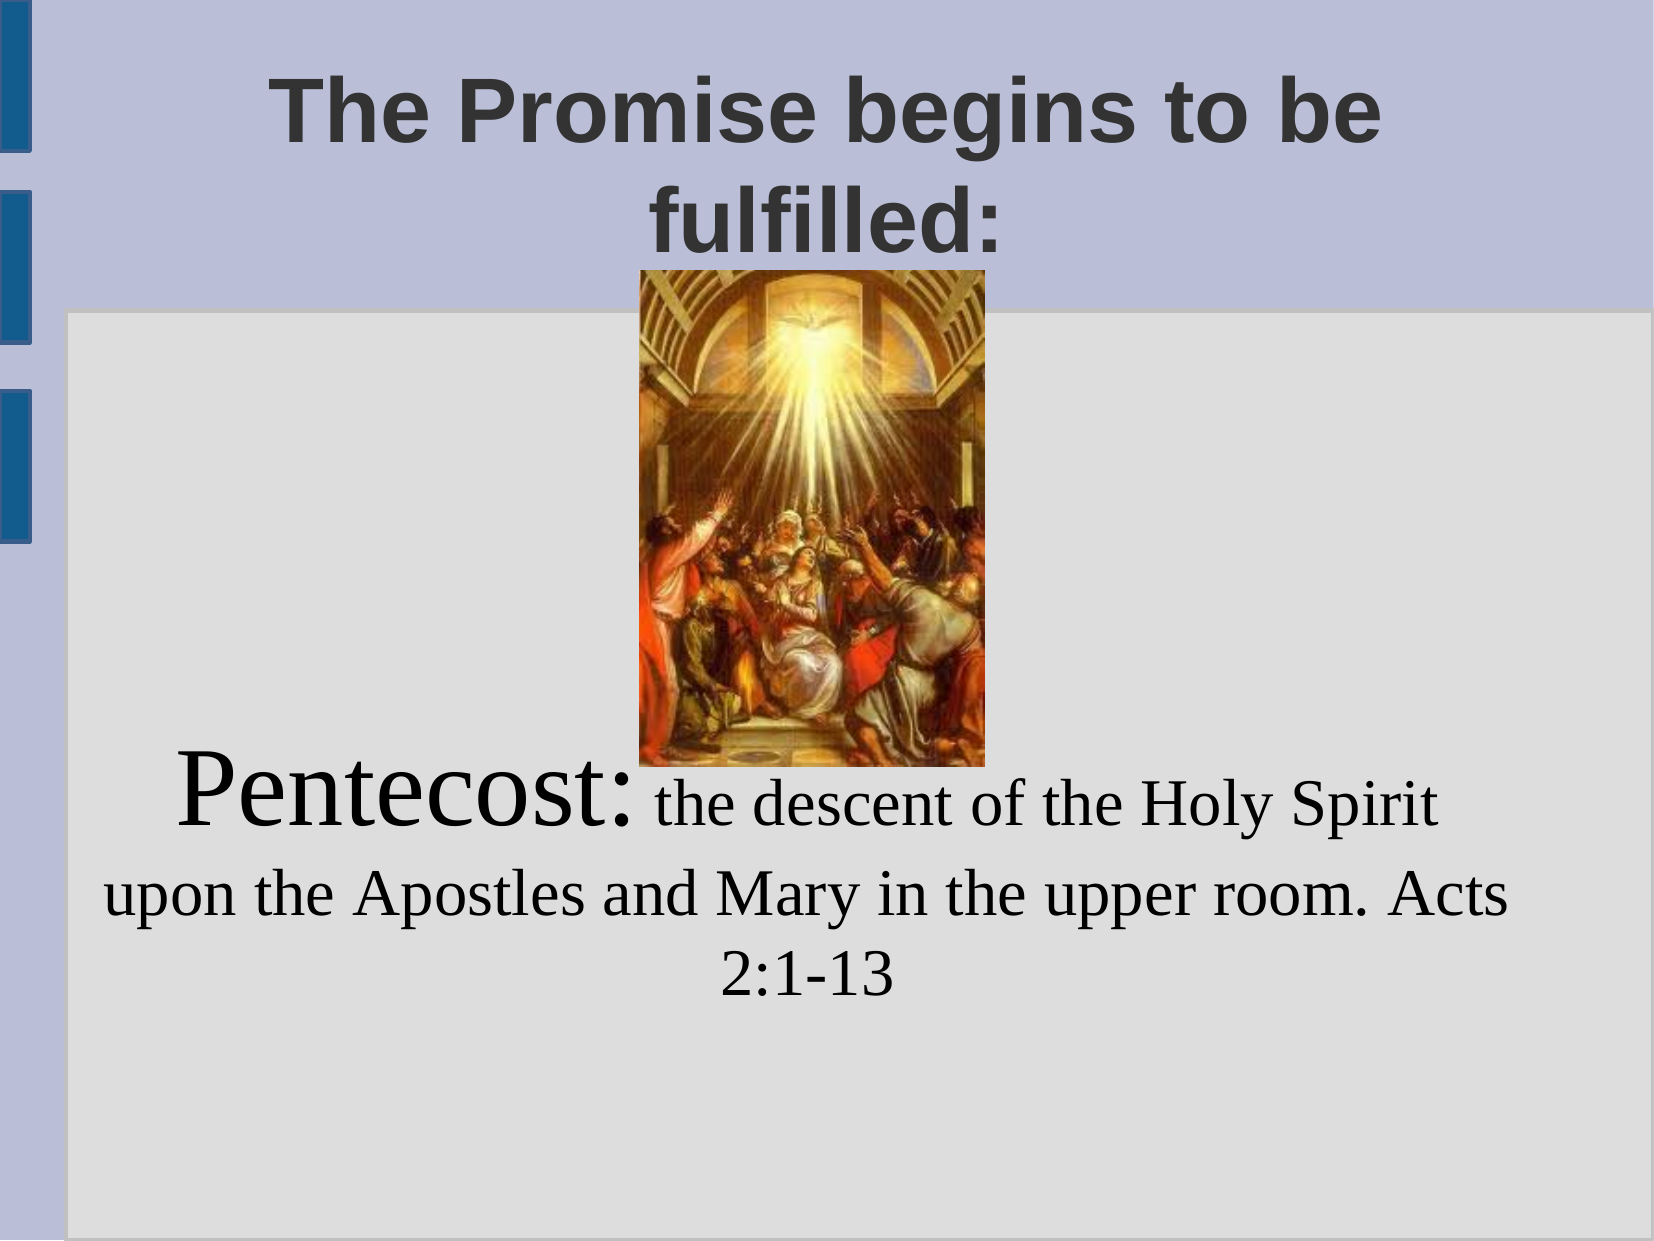

# The Promise begins to be fulfilled:
Pentecost: the descent of the Holy Spirit upon the Apostles and Mary in the upper room. Acts 2:1-13